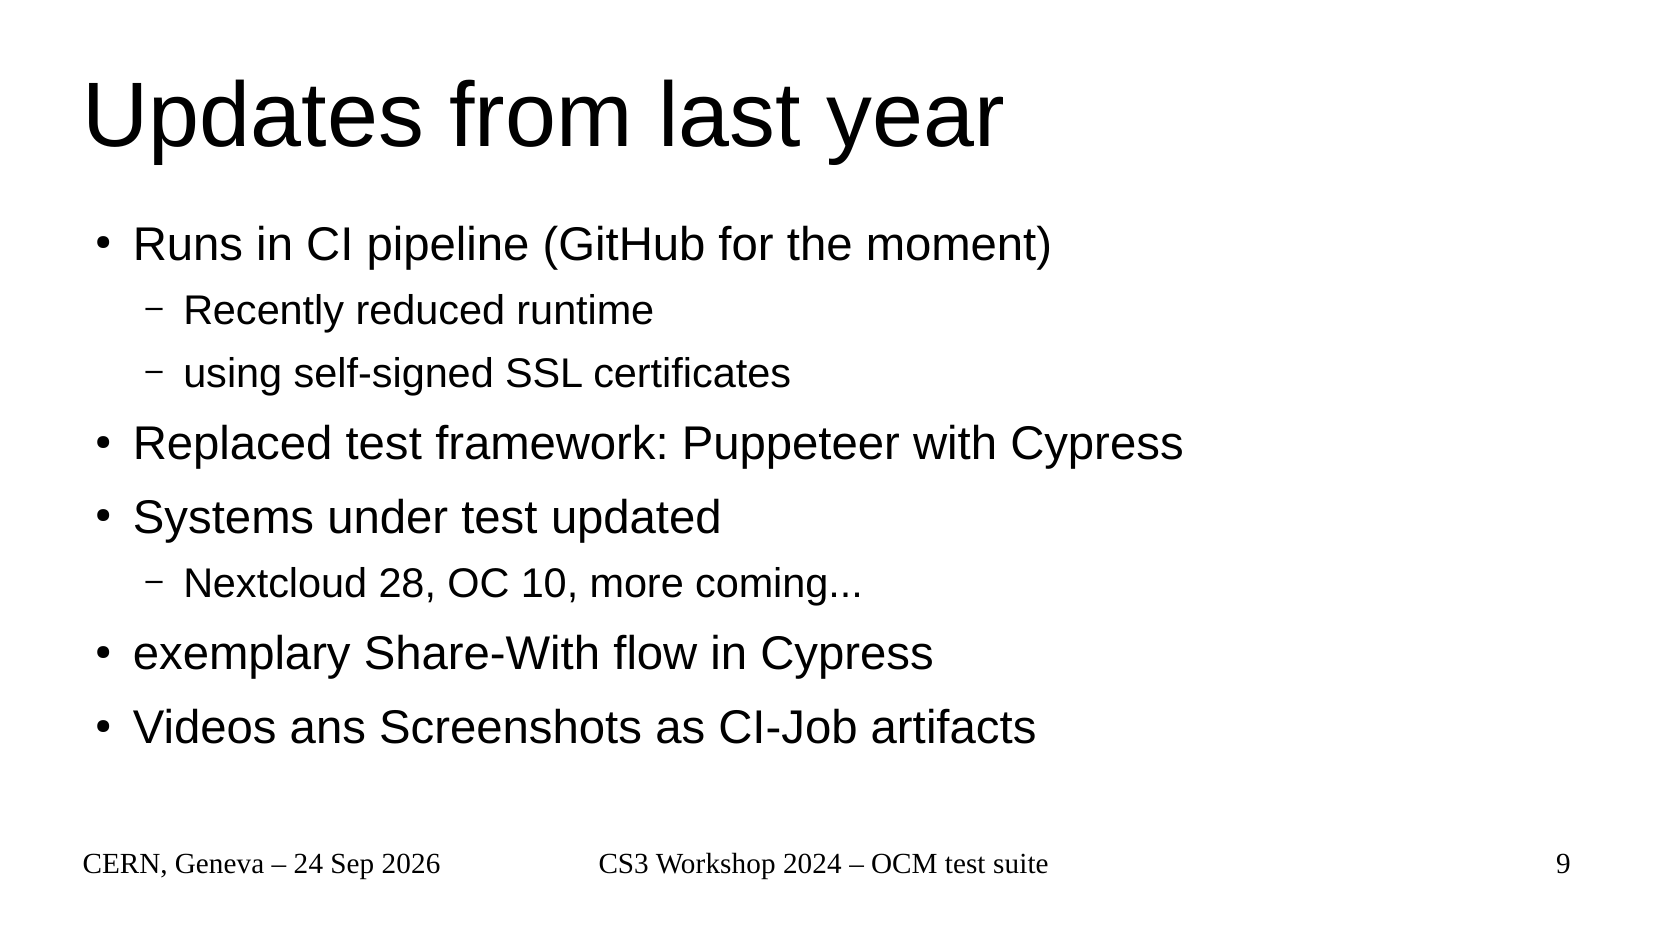

# Updates from last year
Runs in CI pipeline (GitHub for the moment)
Recently reduced runtime
using self-signed SSL certificates
Replaced test framework: Puppeteer with Cypress
Systems under test updated
Nextcloud 28, OC 10, more coming...
exemplary Share-With flow in Cypress
Videos ans Screenshots as CI-Job artifacts
9